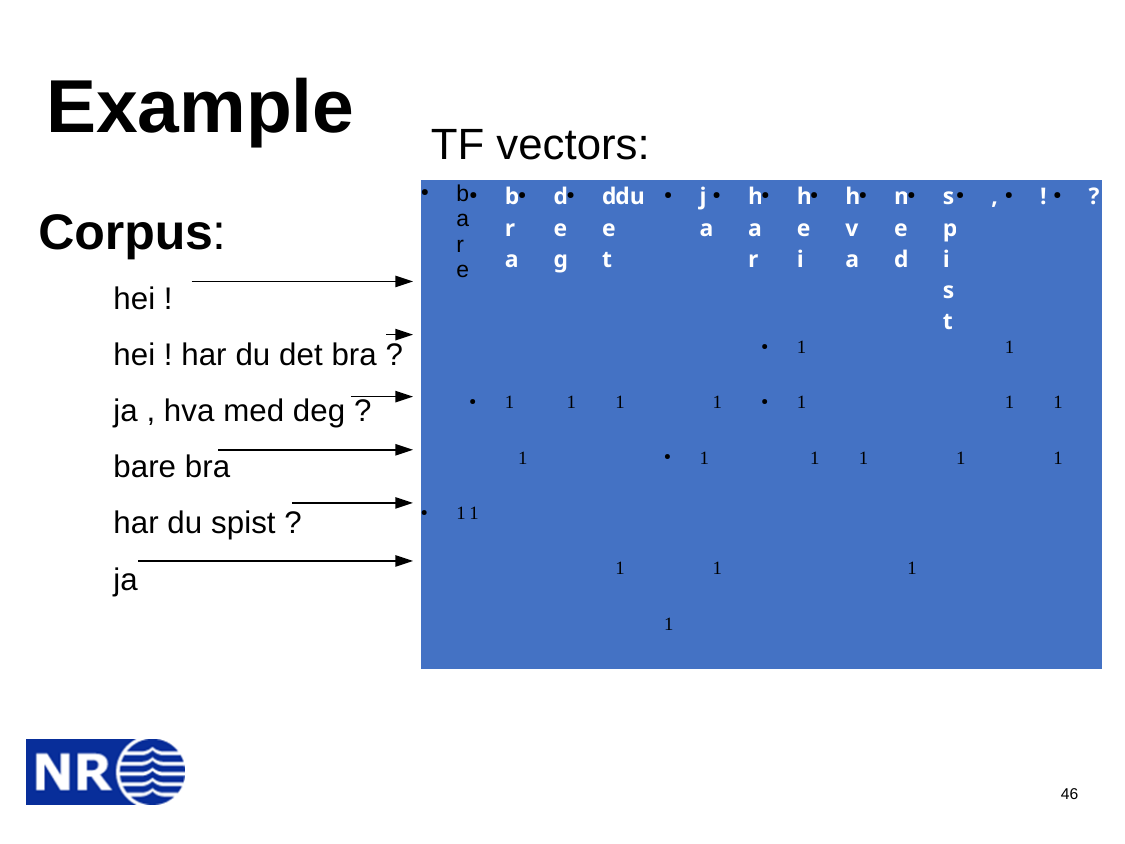

# Example
TF vectors:
| bare | bra | deg | det | du | ja | har | hei | hva | med | spist | , | ! | ? |
| --- | --- | --- | --- | --- | --- | --- | --- | --- | --- | --- | --- | --- | --- |
| | | | | | | | 1 | | | | | 1 | |
| | 1 | | 1 | 1 | | 1 | 1 | | | | | 1 | 1 |
| | | 1 | | | 1 | | | 1 | 1 | | 1 | | 1 |
| 1 | 1 | | | | | | | | | | | | |
| | | | | 1 | | 1 | | | | 1 | | | |
| | | | | | 1 | | | | | | | | |
Corpus:
hei !
hei ! har du det bra ?
ja , hva med deg ?
bare bra
har du spist ?
ja